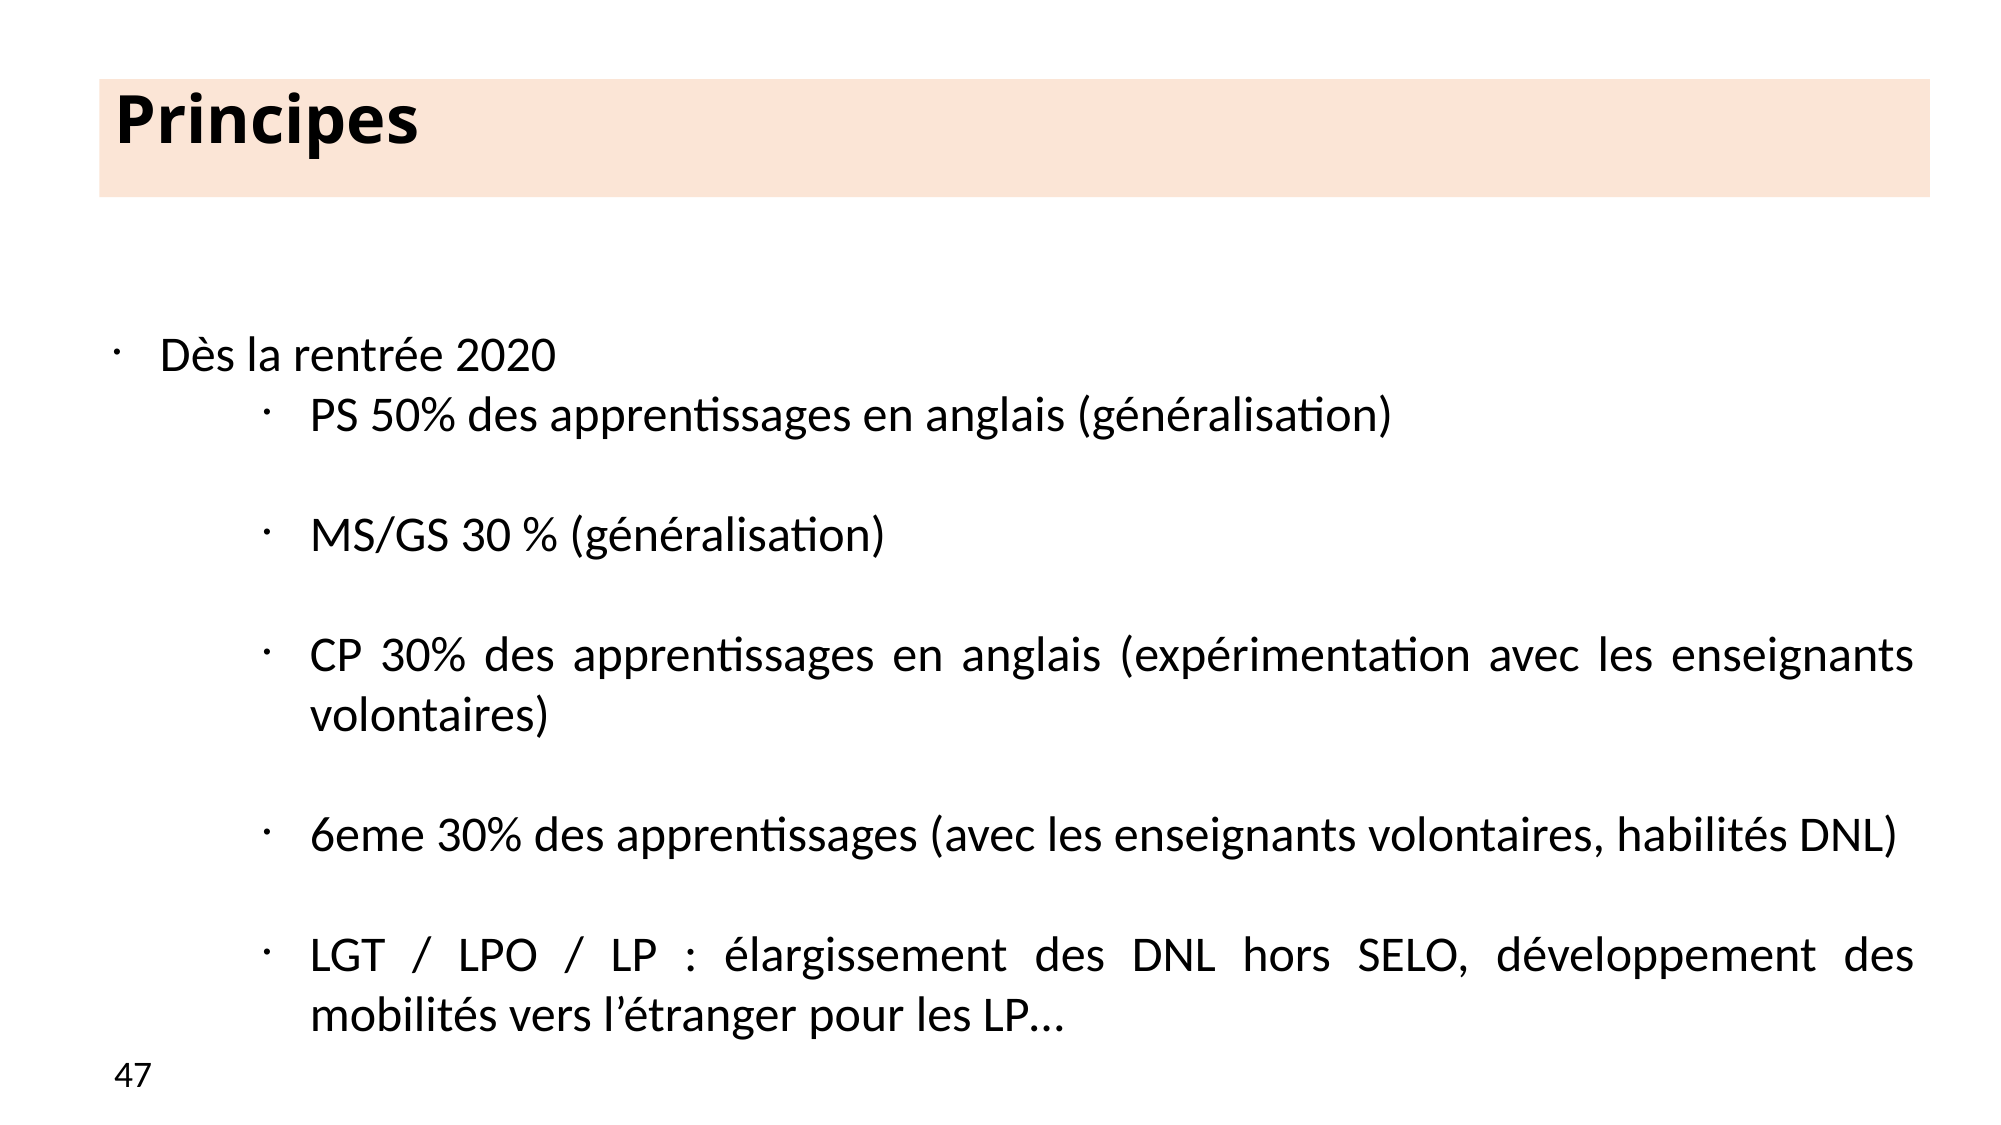

# Principes
Dès la rentrée 2020
PS 50% des apprentissages en anglais (généralisation)
MS/GS 30 % (généralisation)
CP 30% des apprentissages en anglais (expérimentation avec les enseignants volontaires)
6eme 30% des apprentissages (avec les enseignants volontaires, habilités DNL)
LGT / LPO / LP : élargissement des DNL hors SELO, développement des mobilités vers l’étranger pour les LP…